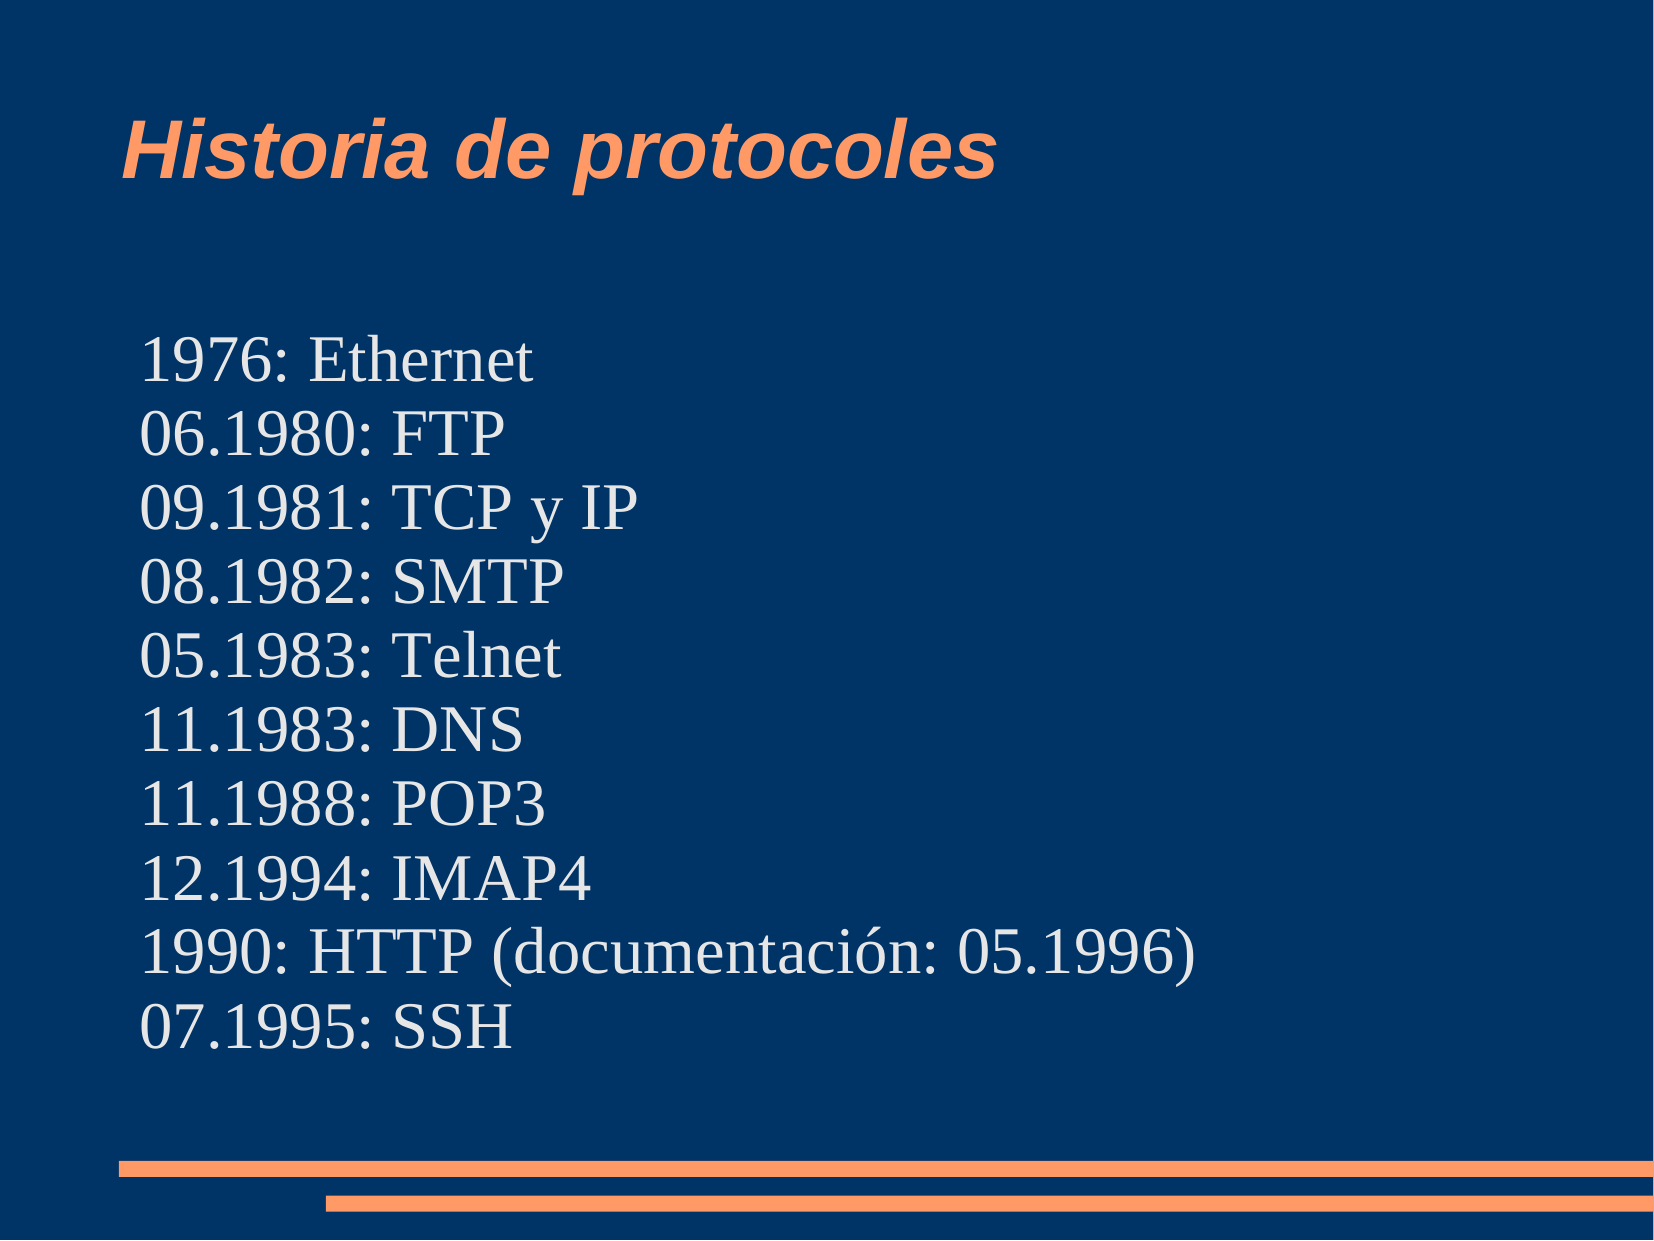

# Historia de protocoles
1976: Ethernet
06.1980: FTP
09.1981: TCP y IP
08.1982: SMTP
05.1983: Telnet
11.1983: DNS
11.1988: POP3
12.1994: IMAP4
1990: HTTP (documentación: 05.1996)
07.1995: SSH